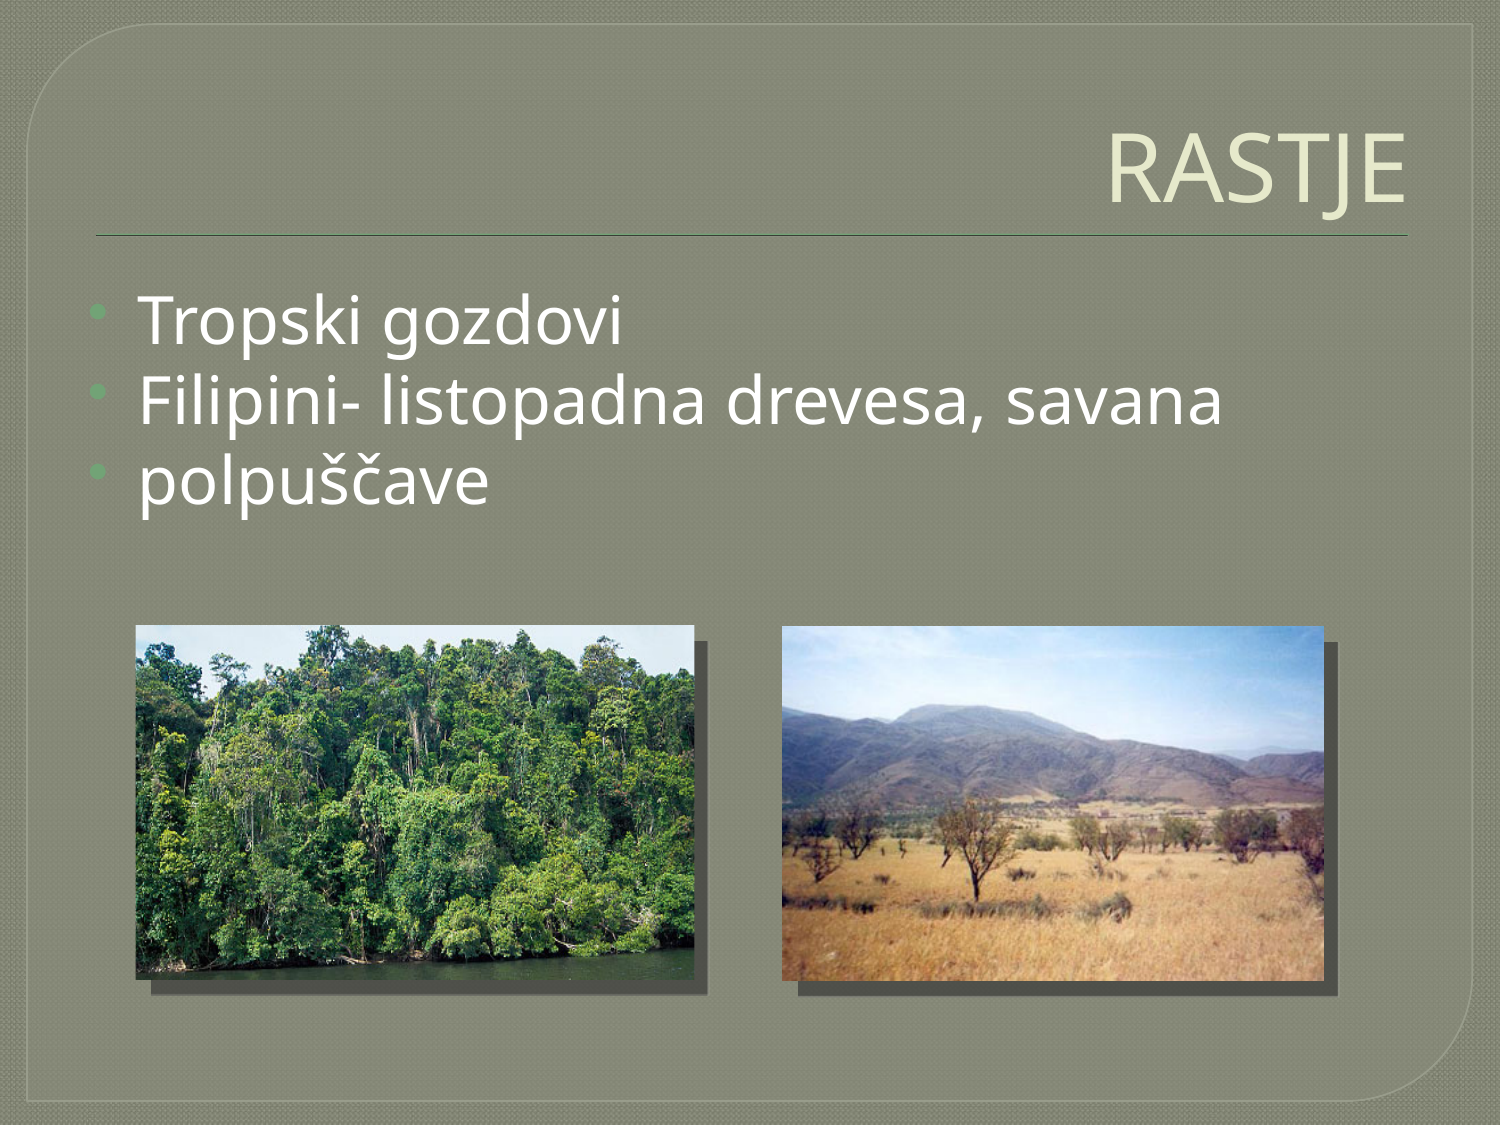

# RASTJE
Tropski gozdovi
Filipini- listopadna drevesa, savana
polpuščave